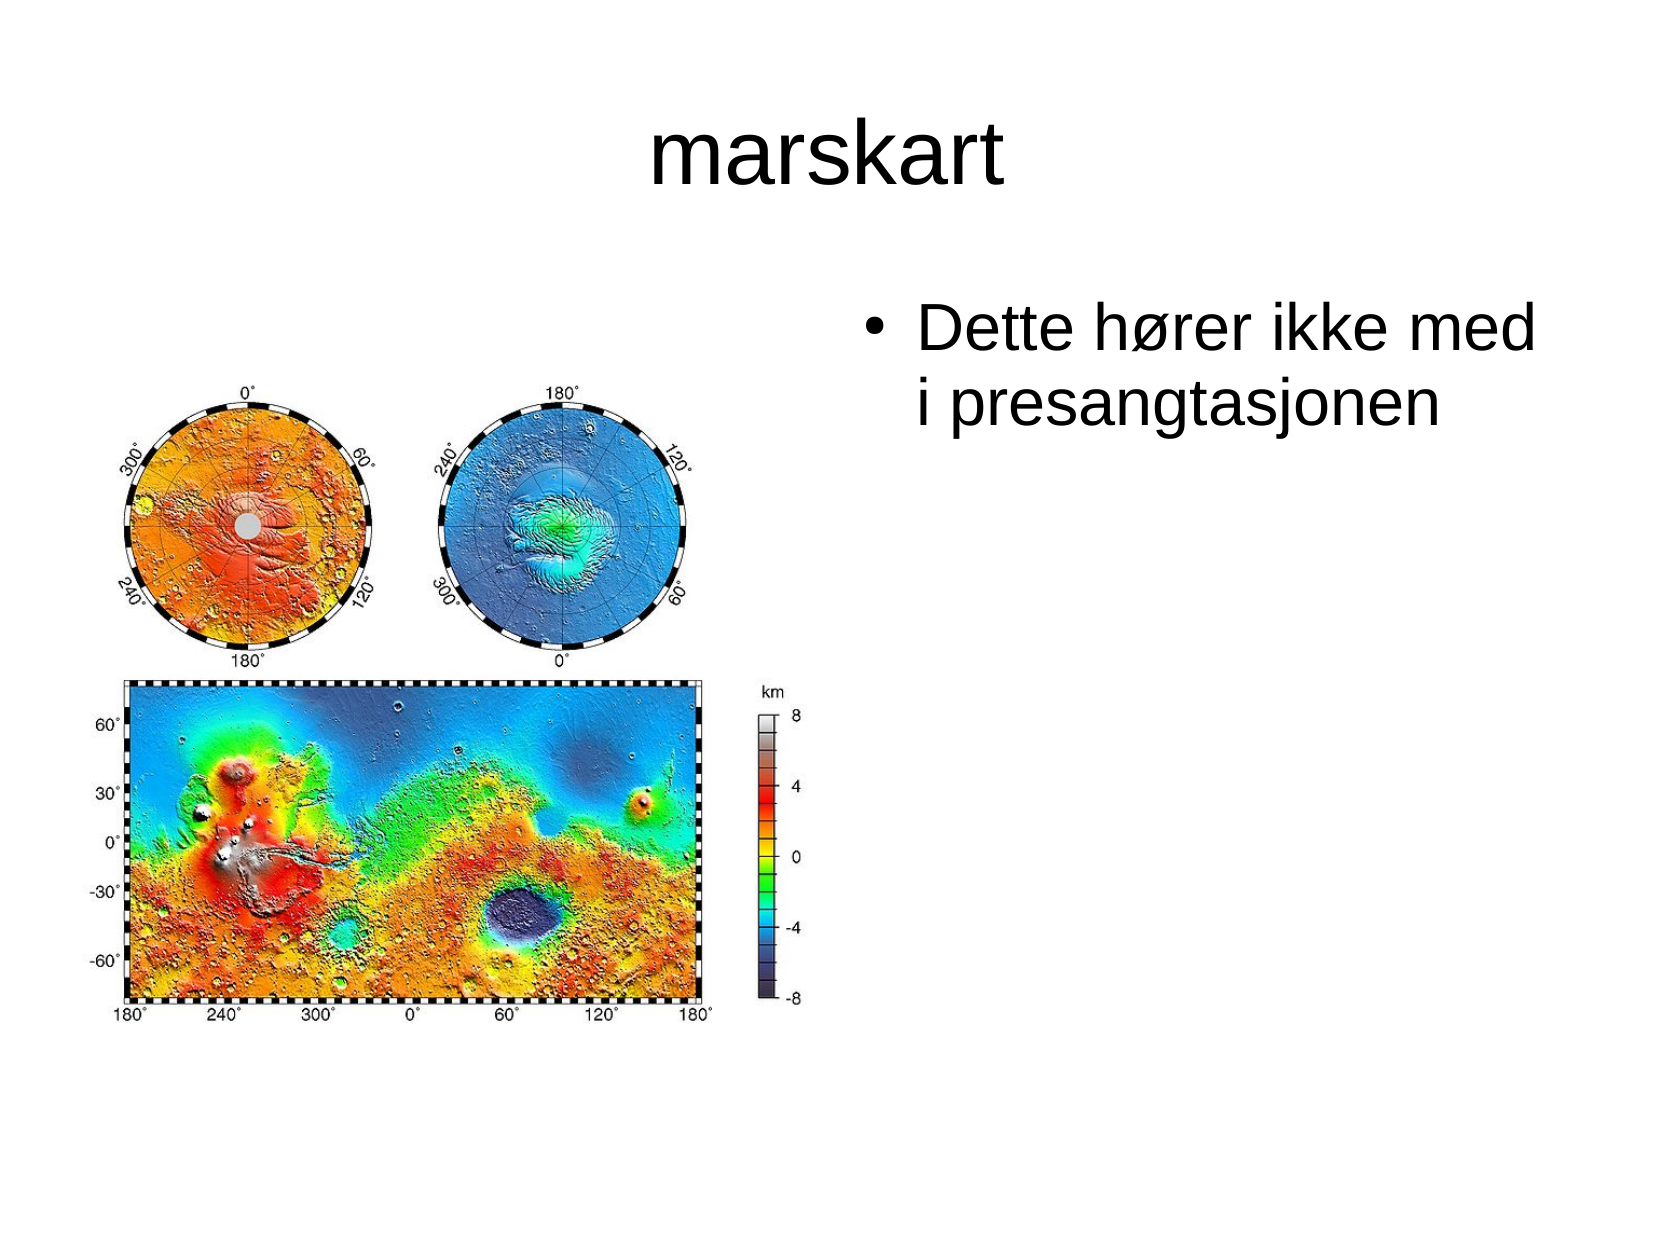

# marskart
Dette hører ikke med i presangtasjonen